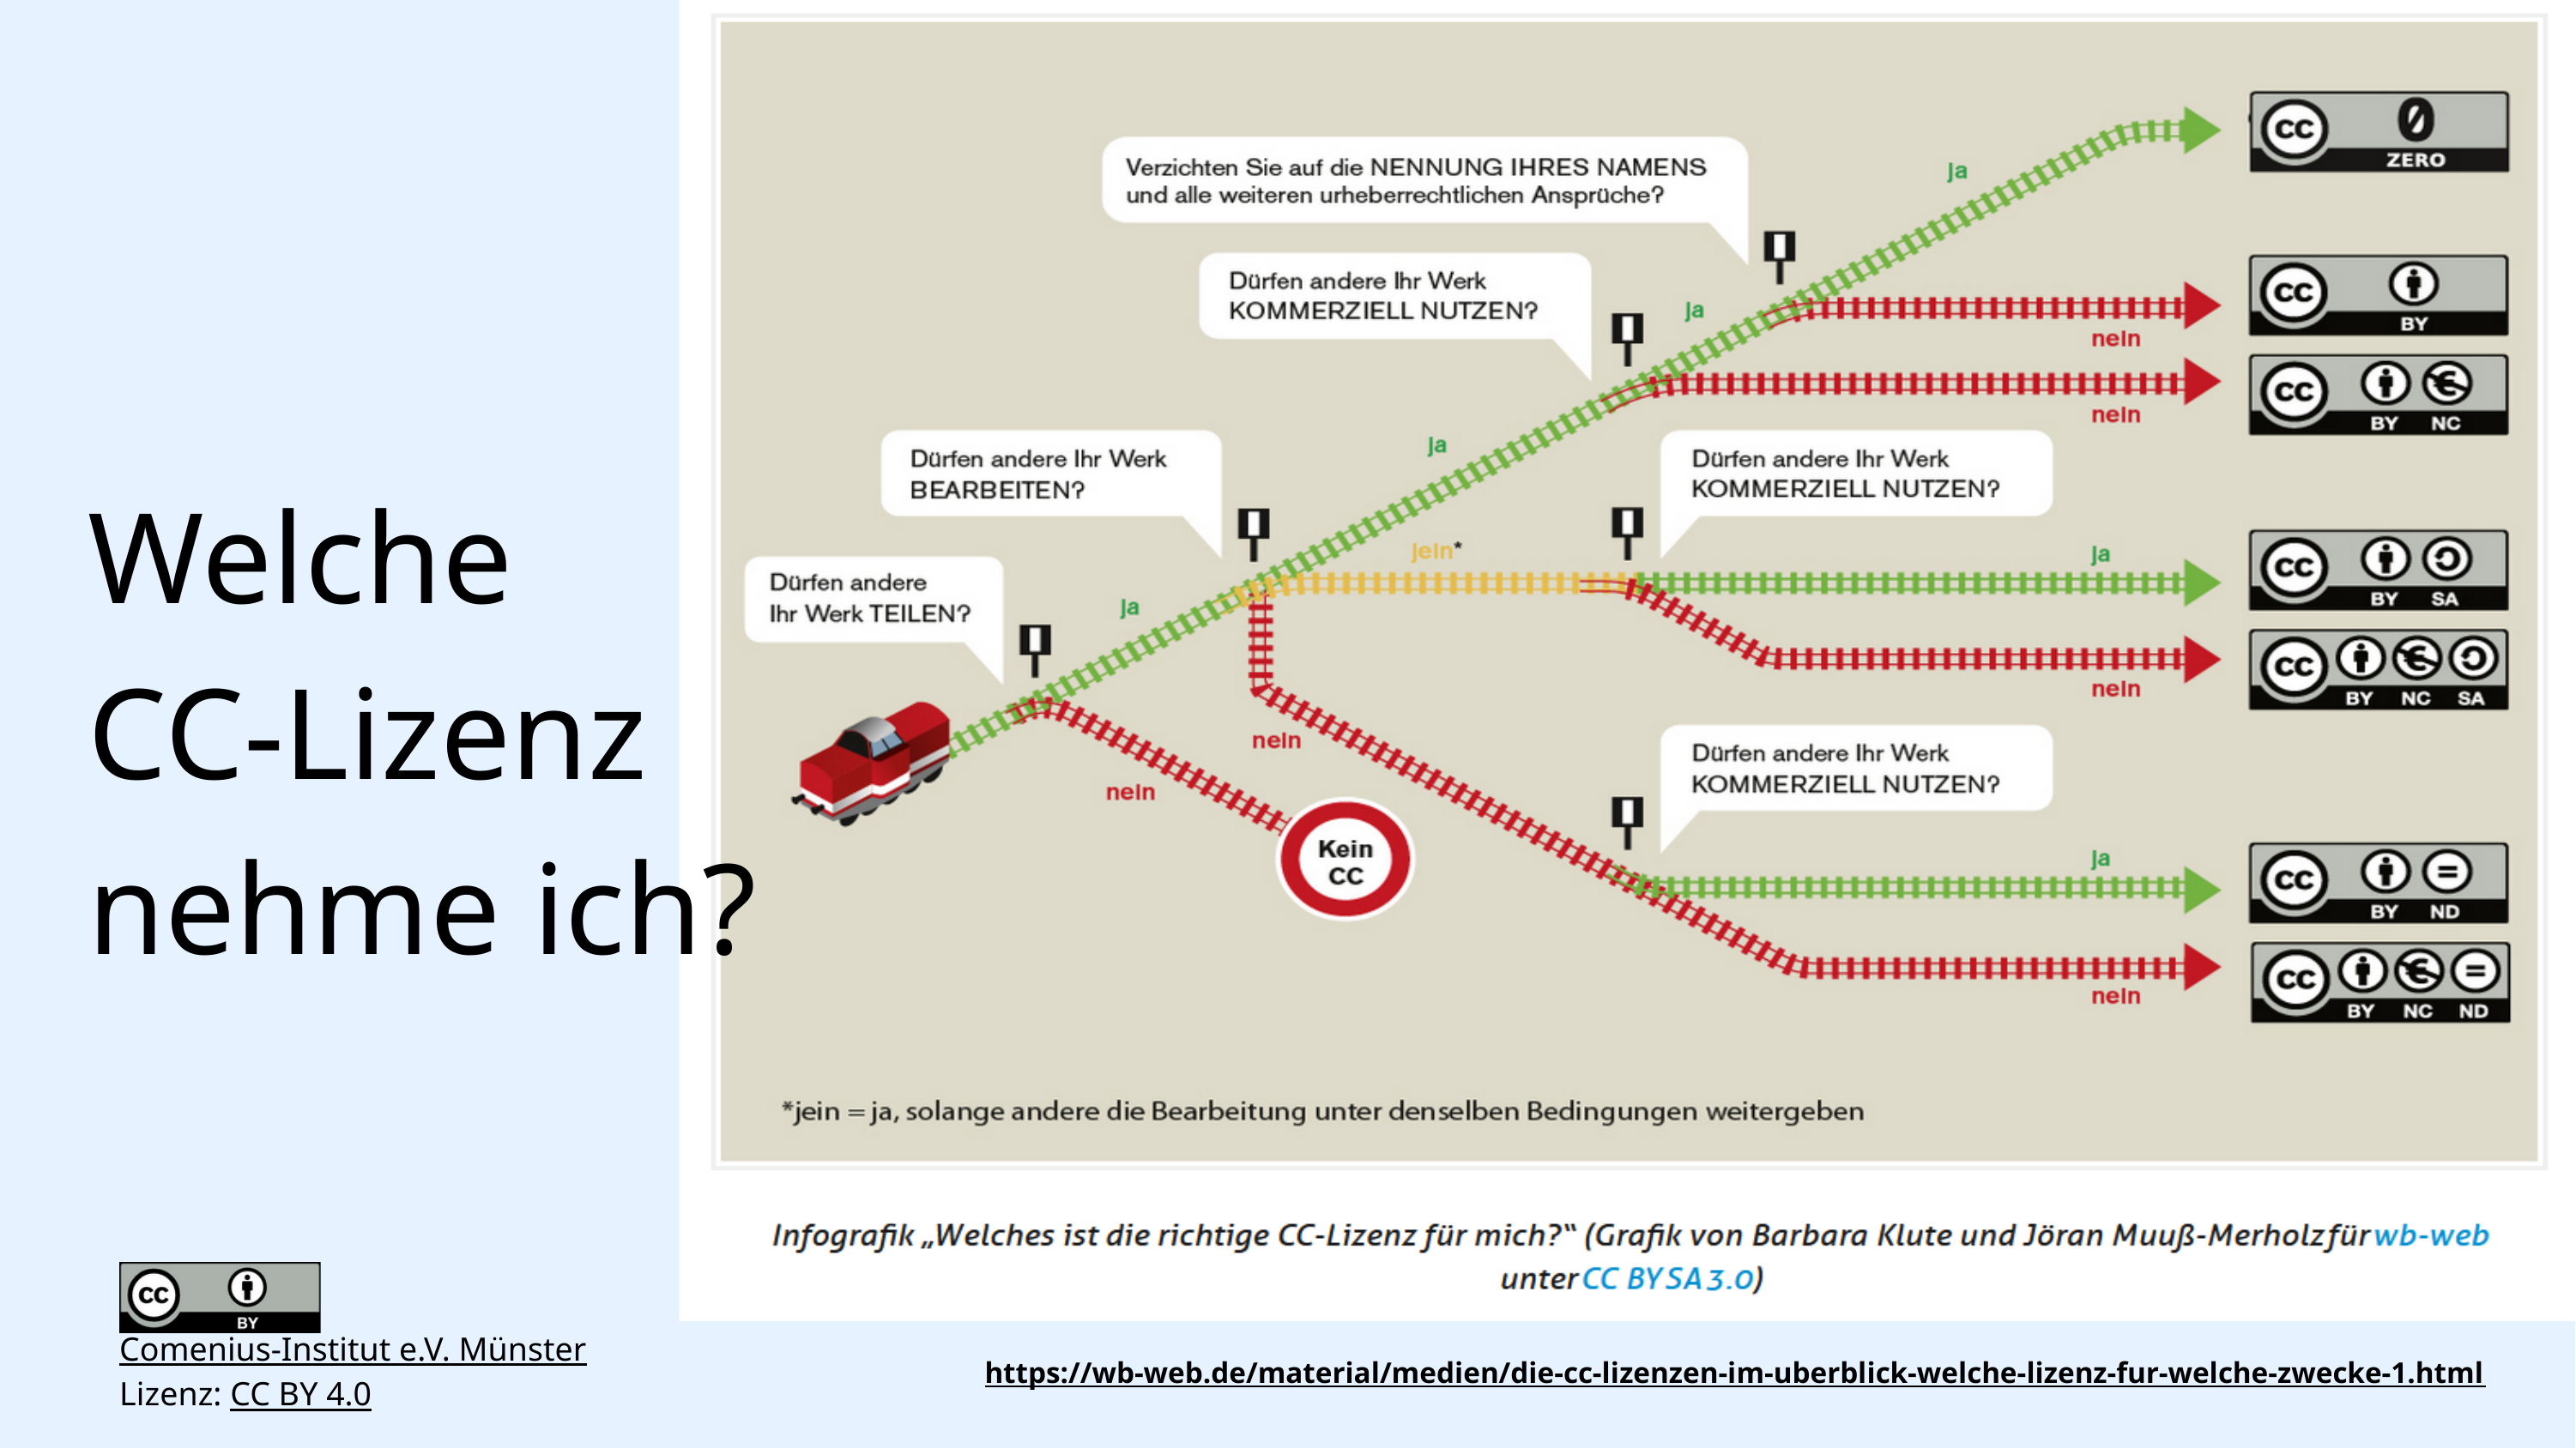

Welche
CC-Lizenz
nehme ich?
Comenius-Institut e.V. Münster
Lizenz: CC BY 4.0
https://wb-web.de/material/medien/die-cc-lizenzen-im-uberblick-welche-lizenz-fur-welche-zwecke-1.html